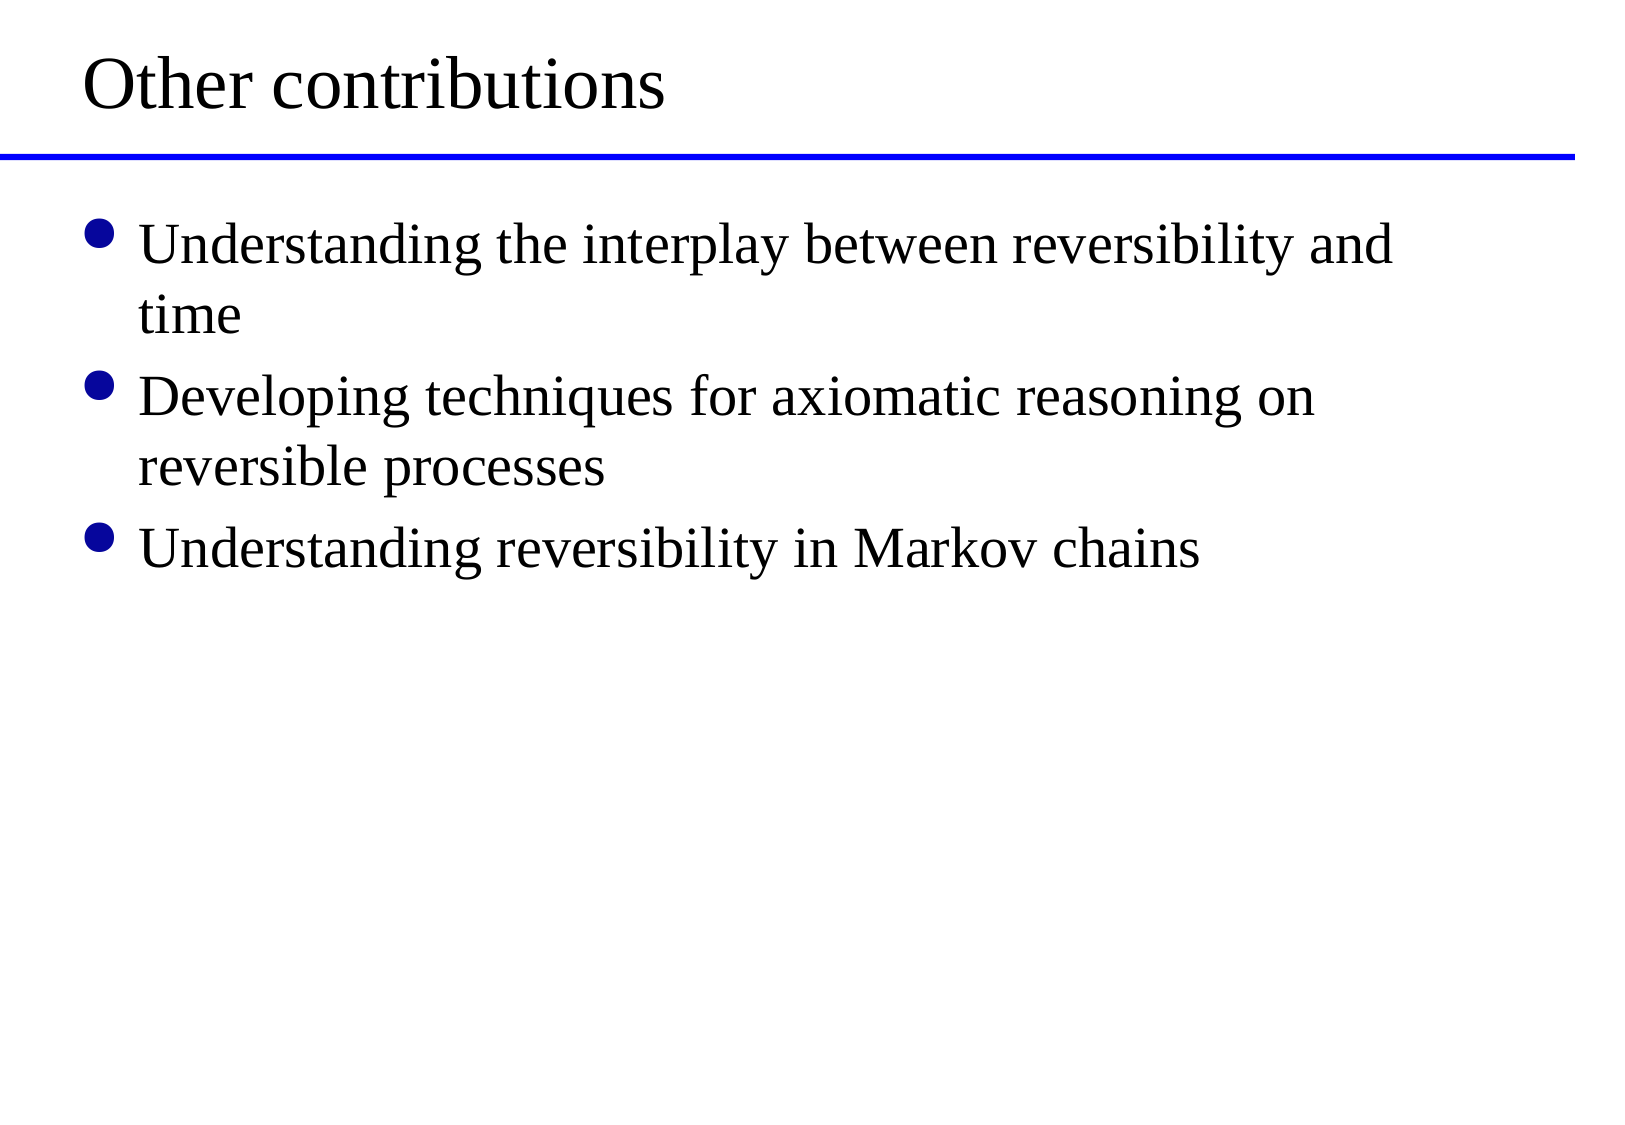

# Other contributions
Understanding the interplay between reversibility and time
Developing techniques for axiomatic reasoning on reversible processes
Understanding reversibility in Markov chains